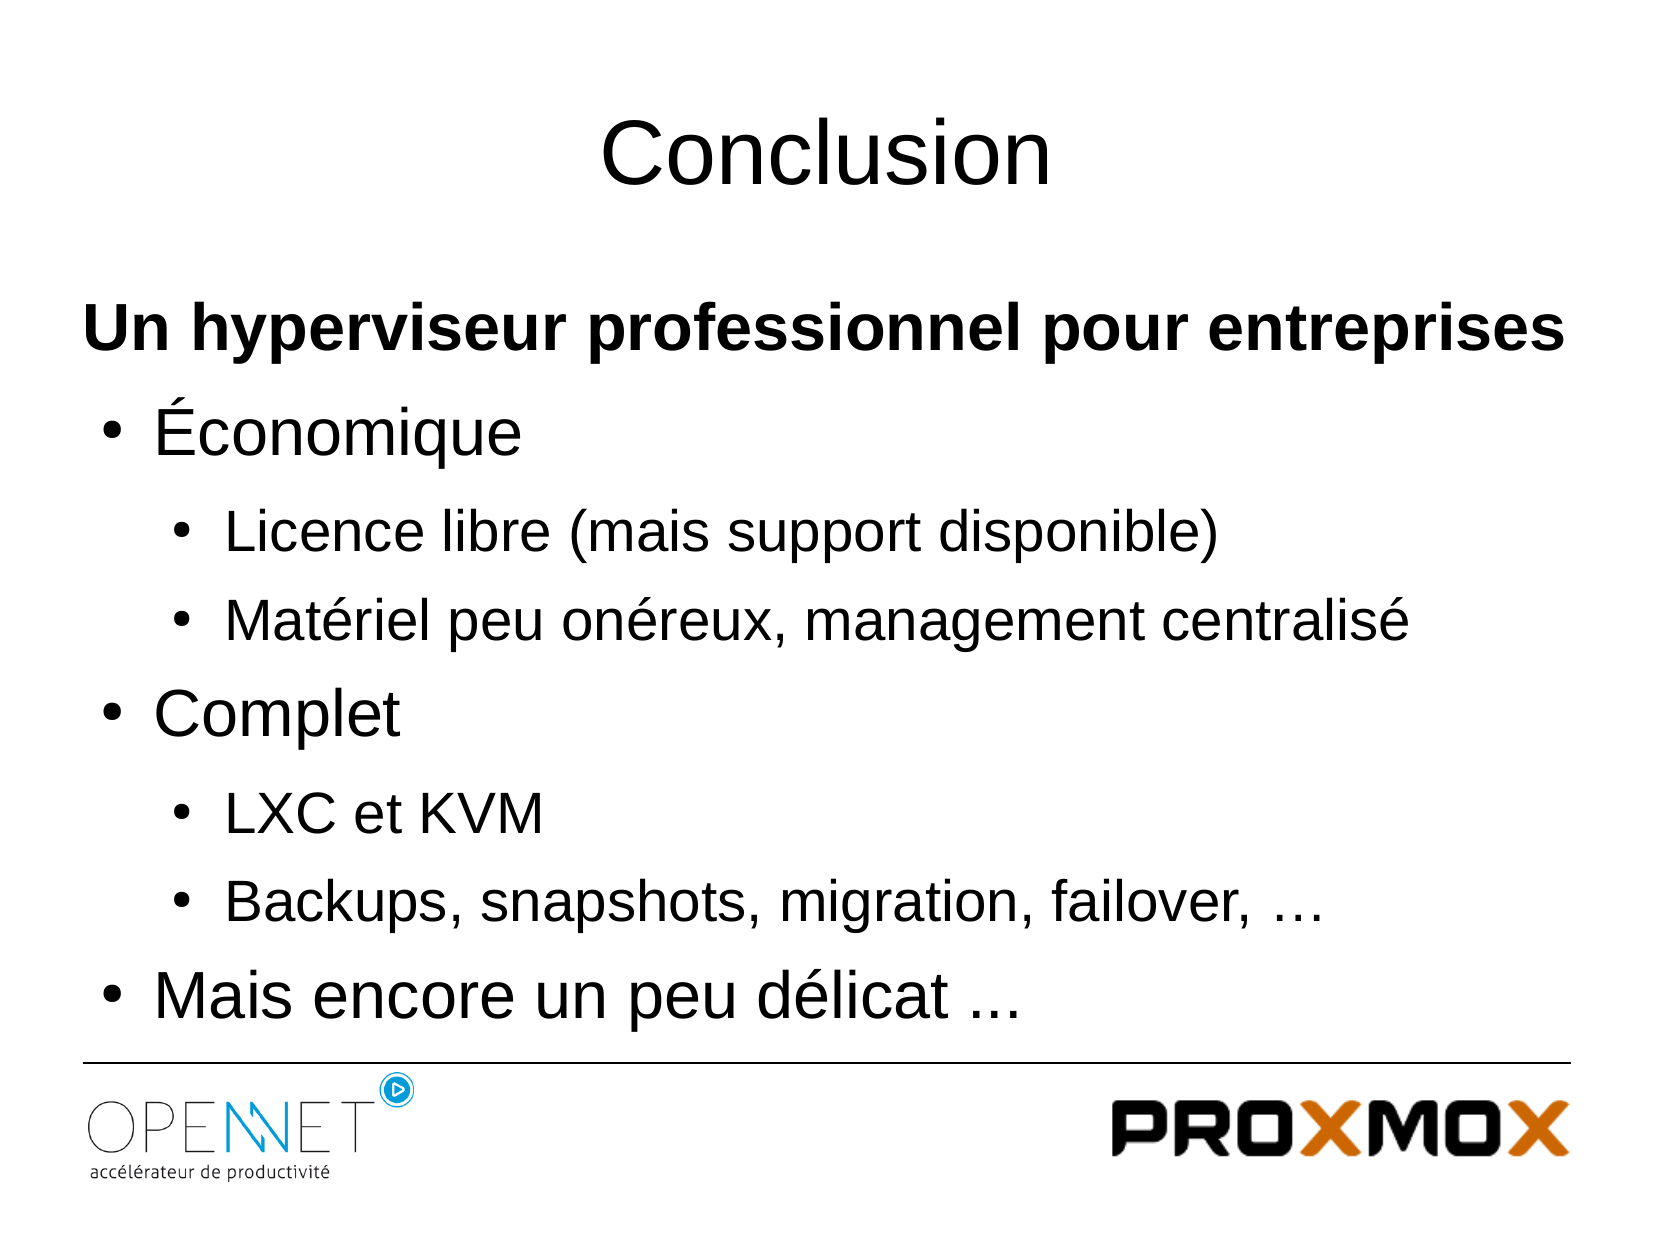

# Conclusion
Un hyperviseur professionnel pour entreprises
Économique
Licence libre (mais support disponible)
Matériel peu onéreux, management centralisé
Complet
LXC et KVM
Backups, snapshots, migration, failover, …
Mais encore un peu délicat ...